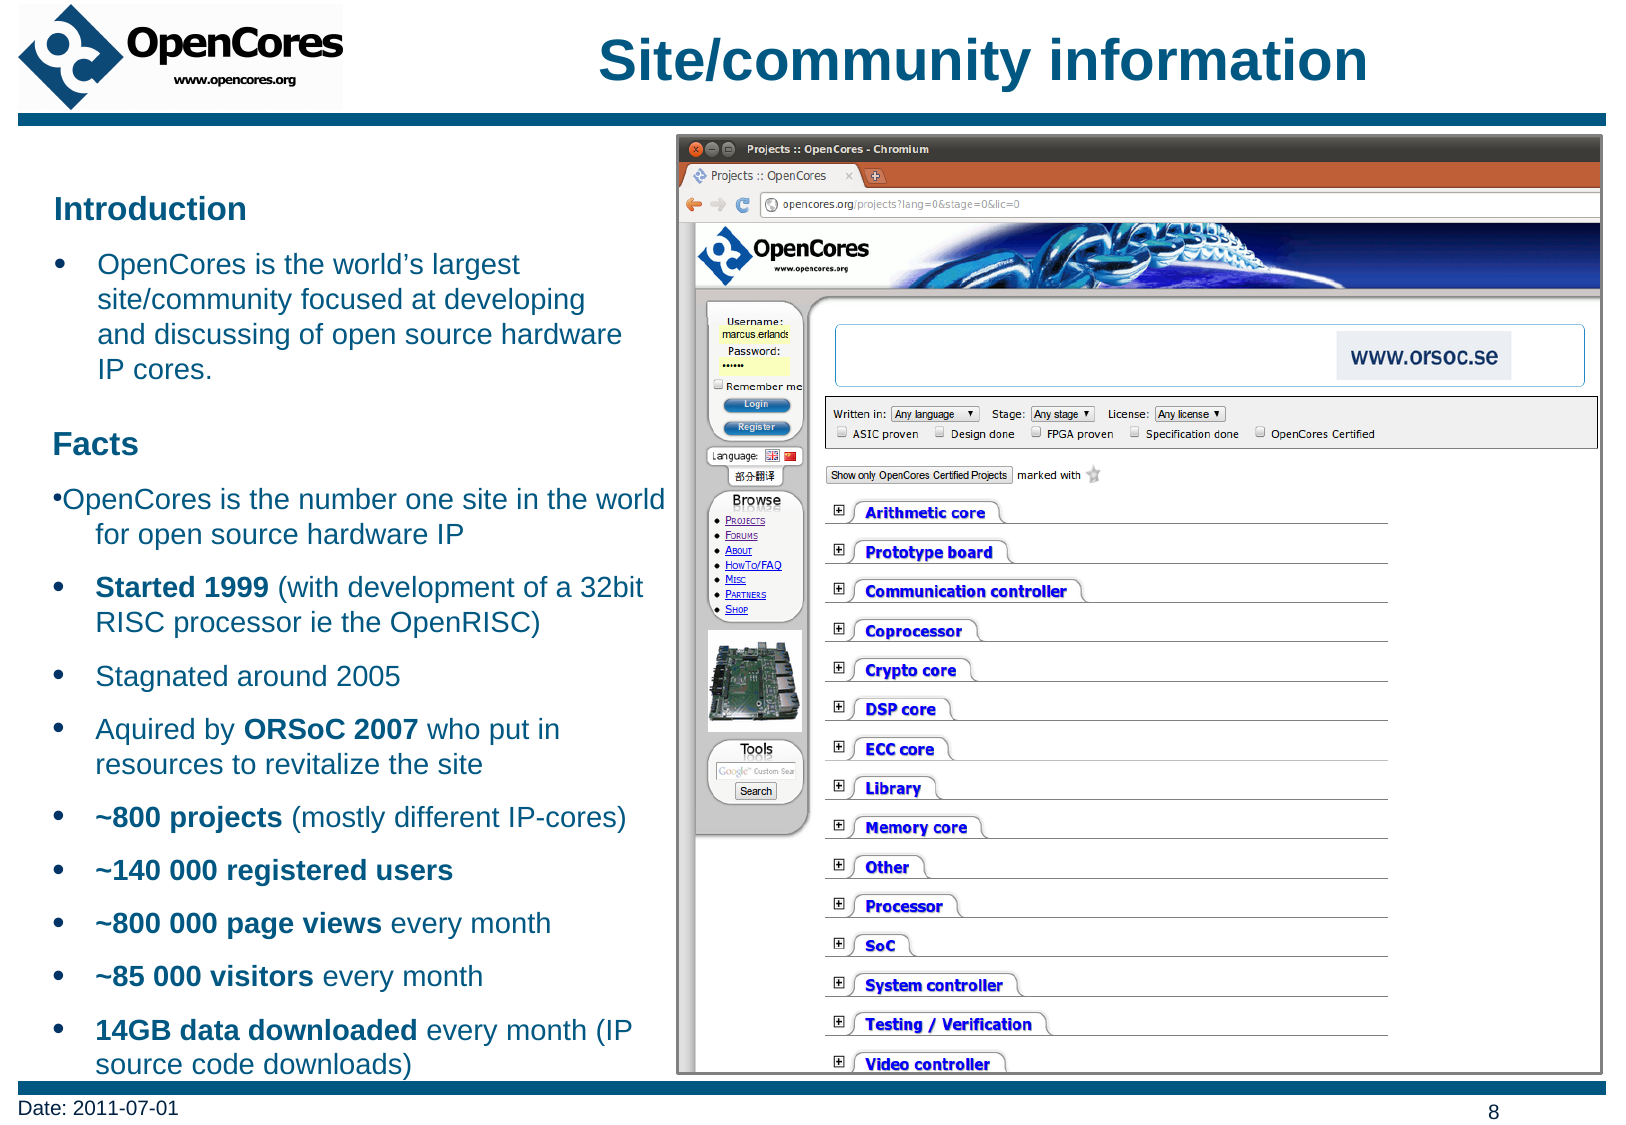

# Site/community information
Introduction
OpenCores is the world’s largest site/community focused at developing and discussing of open source hardware IP cores.
Facts
OpenCores is the number one site in the world for open source hardware IP
Started 1999 (with development of a 32bit RISC processor ie the OpenRISC)
Stagnated around 2005
Aquired by ORSoC 2007 who put in resources to revitalize the site
~800 projects (mostly different IP-cores)
~140 000 registered users
~800 000 page views every month
~85 000 visitors every month
14GB data downloaded every month (IP source code downloads)